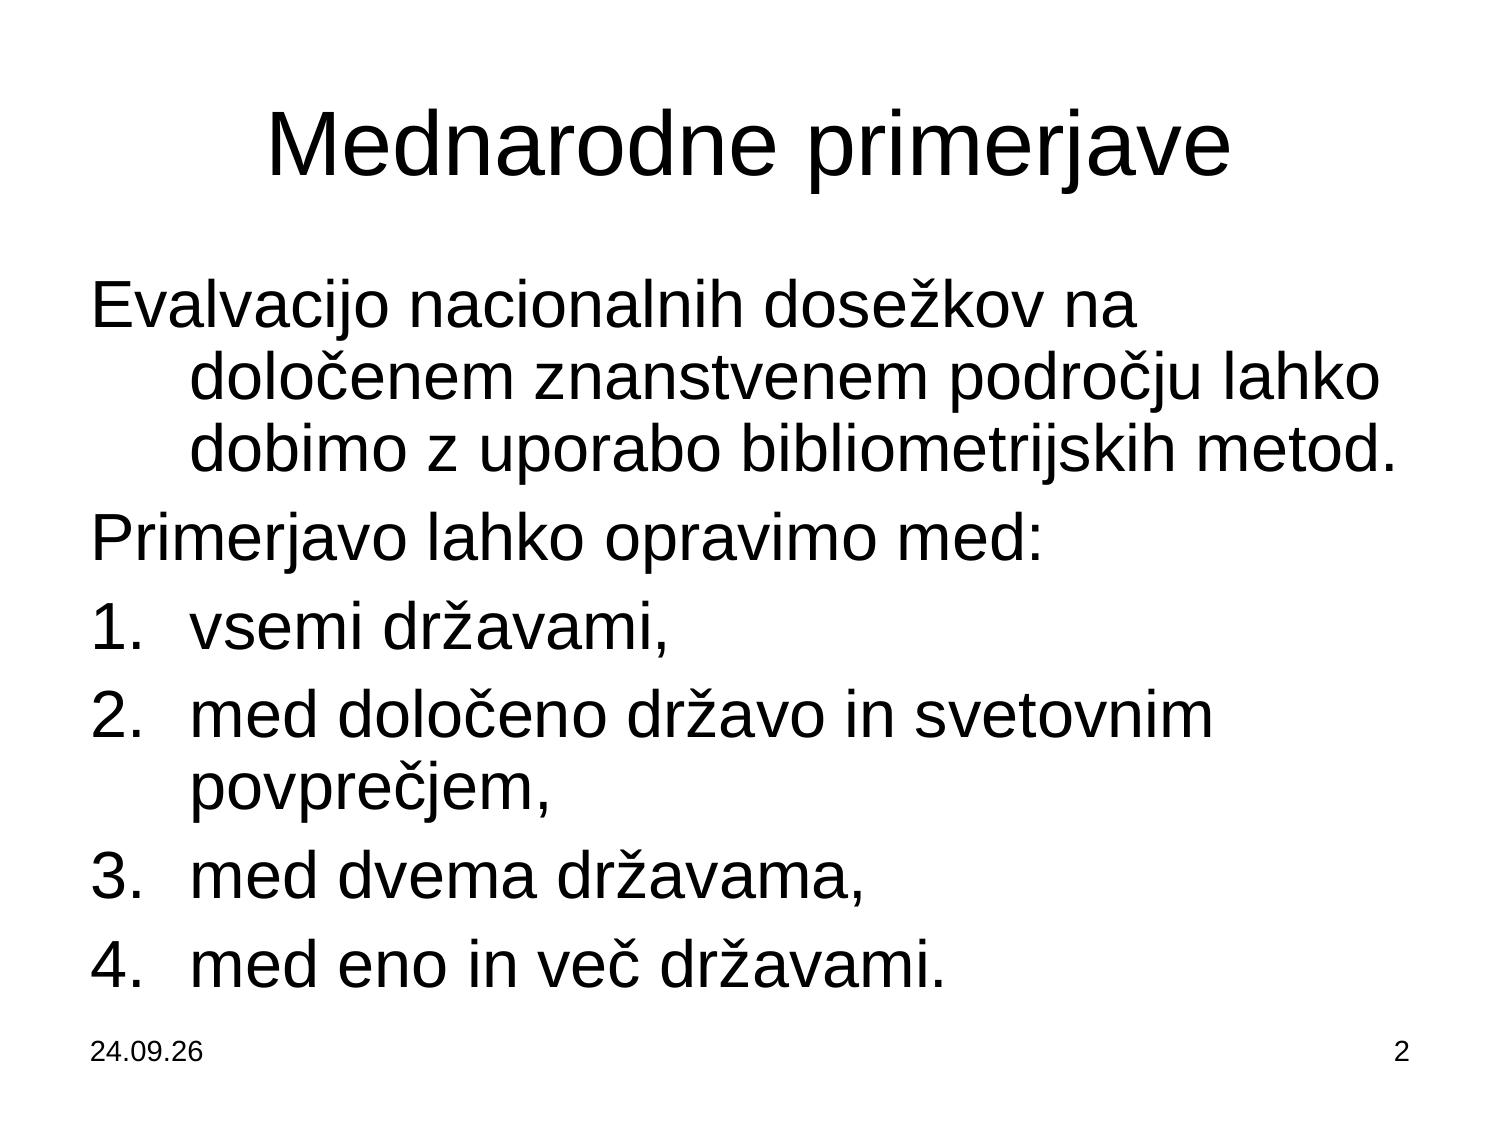

# Mednarodne primerjave
Evalvacijo nacionalnih dosežkov na določenem znanstvenem področju lahko dobimo z uporabo bibliometrijskih metod.
Primerjavo lahko opravimo med:
vsemi državami,
med določeno državo in svetovnim povprečjem,
med dvema državama,
med eno in več državami.